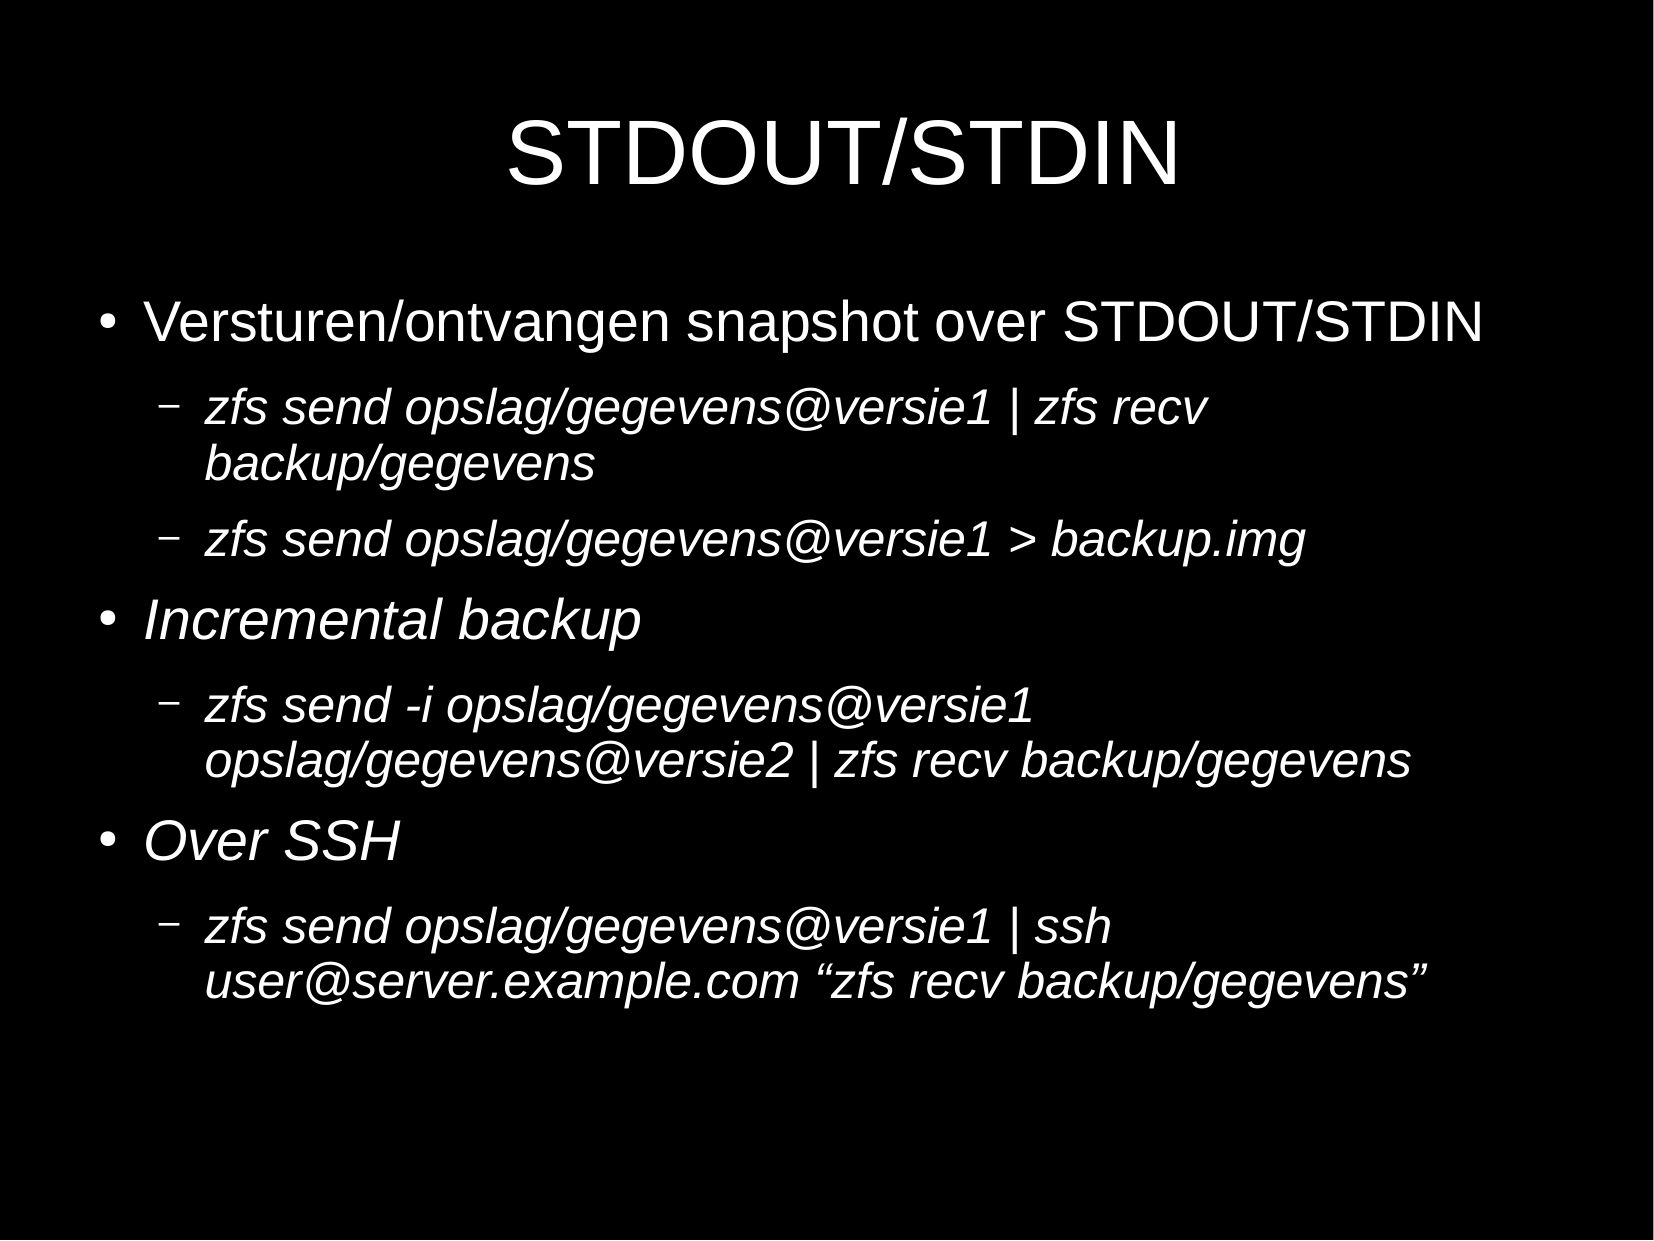

# STDOUT/STDIN
Versturen/ontvangen snapshot over STDOUT/STDIN
zfs send opslag/gegevens@versie1 | zfs recv backup/gegevens
zfs send opslag/gegevens@versie1 > backup.img
Incremental backup
zfs send -i opslag/gegevens@versie1 opslag/gegevens@versie2 | zfs recv backup/gegevens
Over SSH
zfs send opslag/gegevens@versie1 | ssh user@server.example.com “zfs recv backup/gegevens”